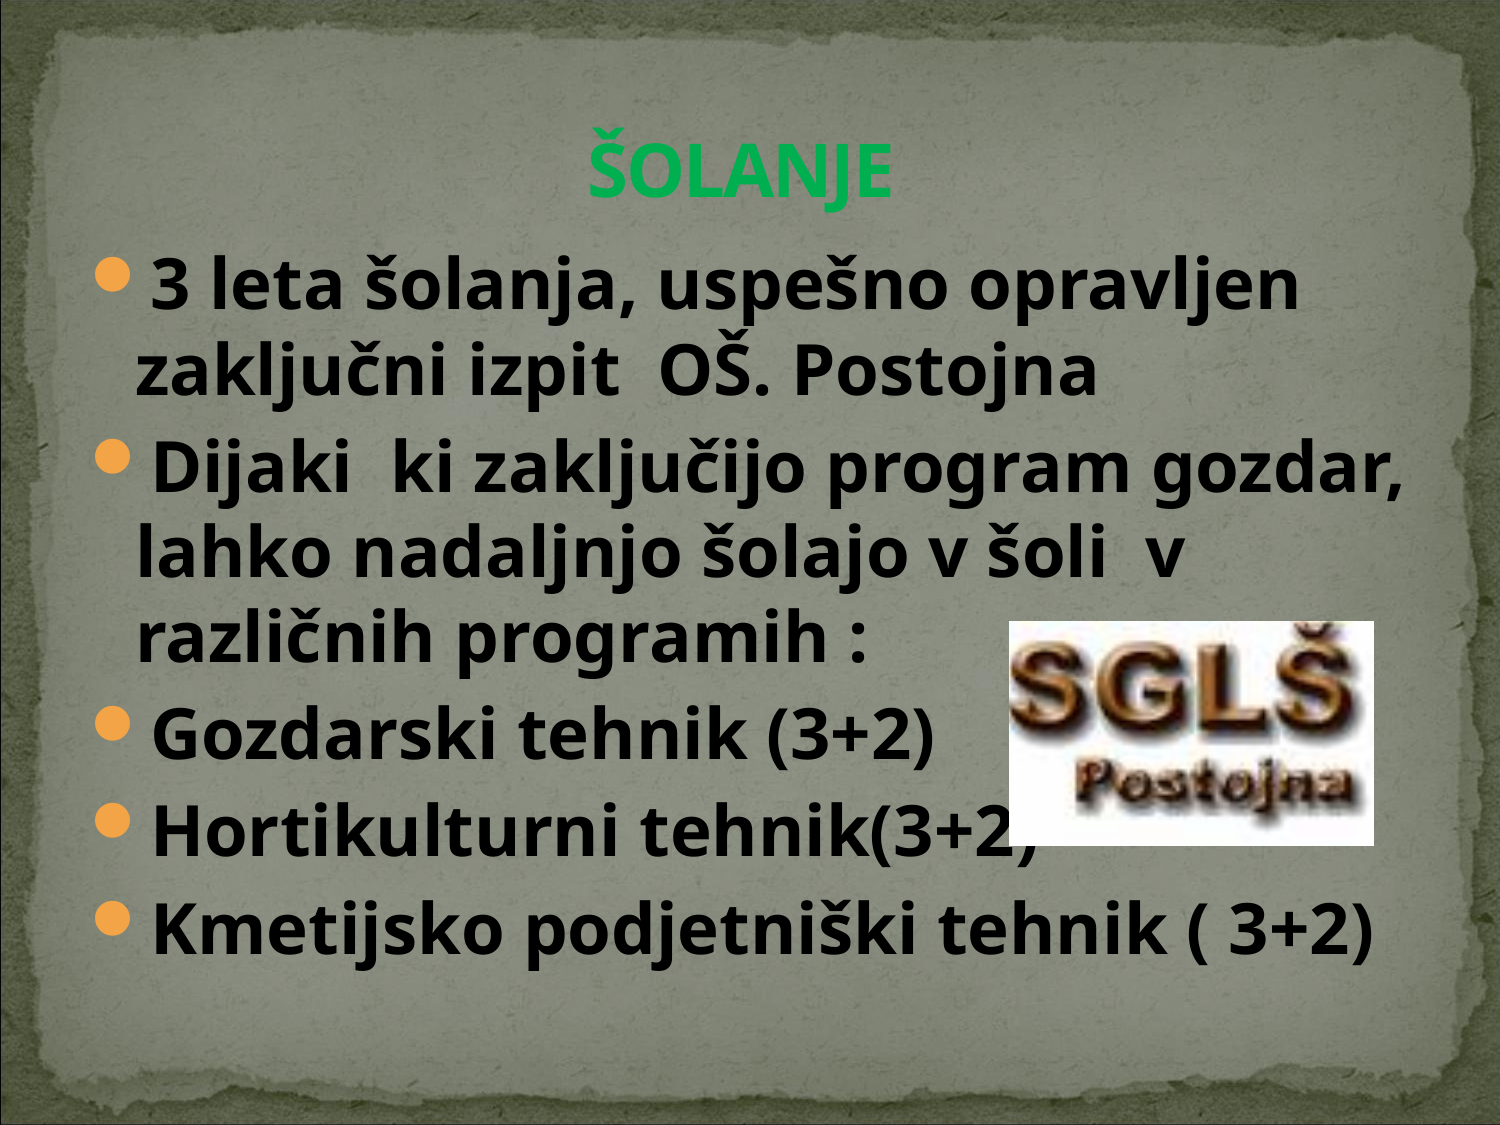

ŠOLANJE
# 3 leta šolanja, uspešno opravljen zaključni izpit OŠ. Postojna
Dijaki ki zaključijo program gozdar, lahko nadaljnjo šolajo v šoli v različnih programih :
Gozdarski tehnik (3+2)
Hortikulturni tehnik(3+2)
Kmetijsko podjetniški tehnik ( 3+2)